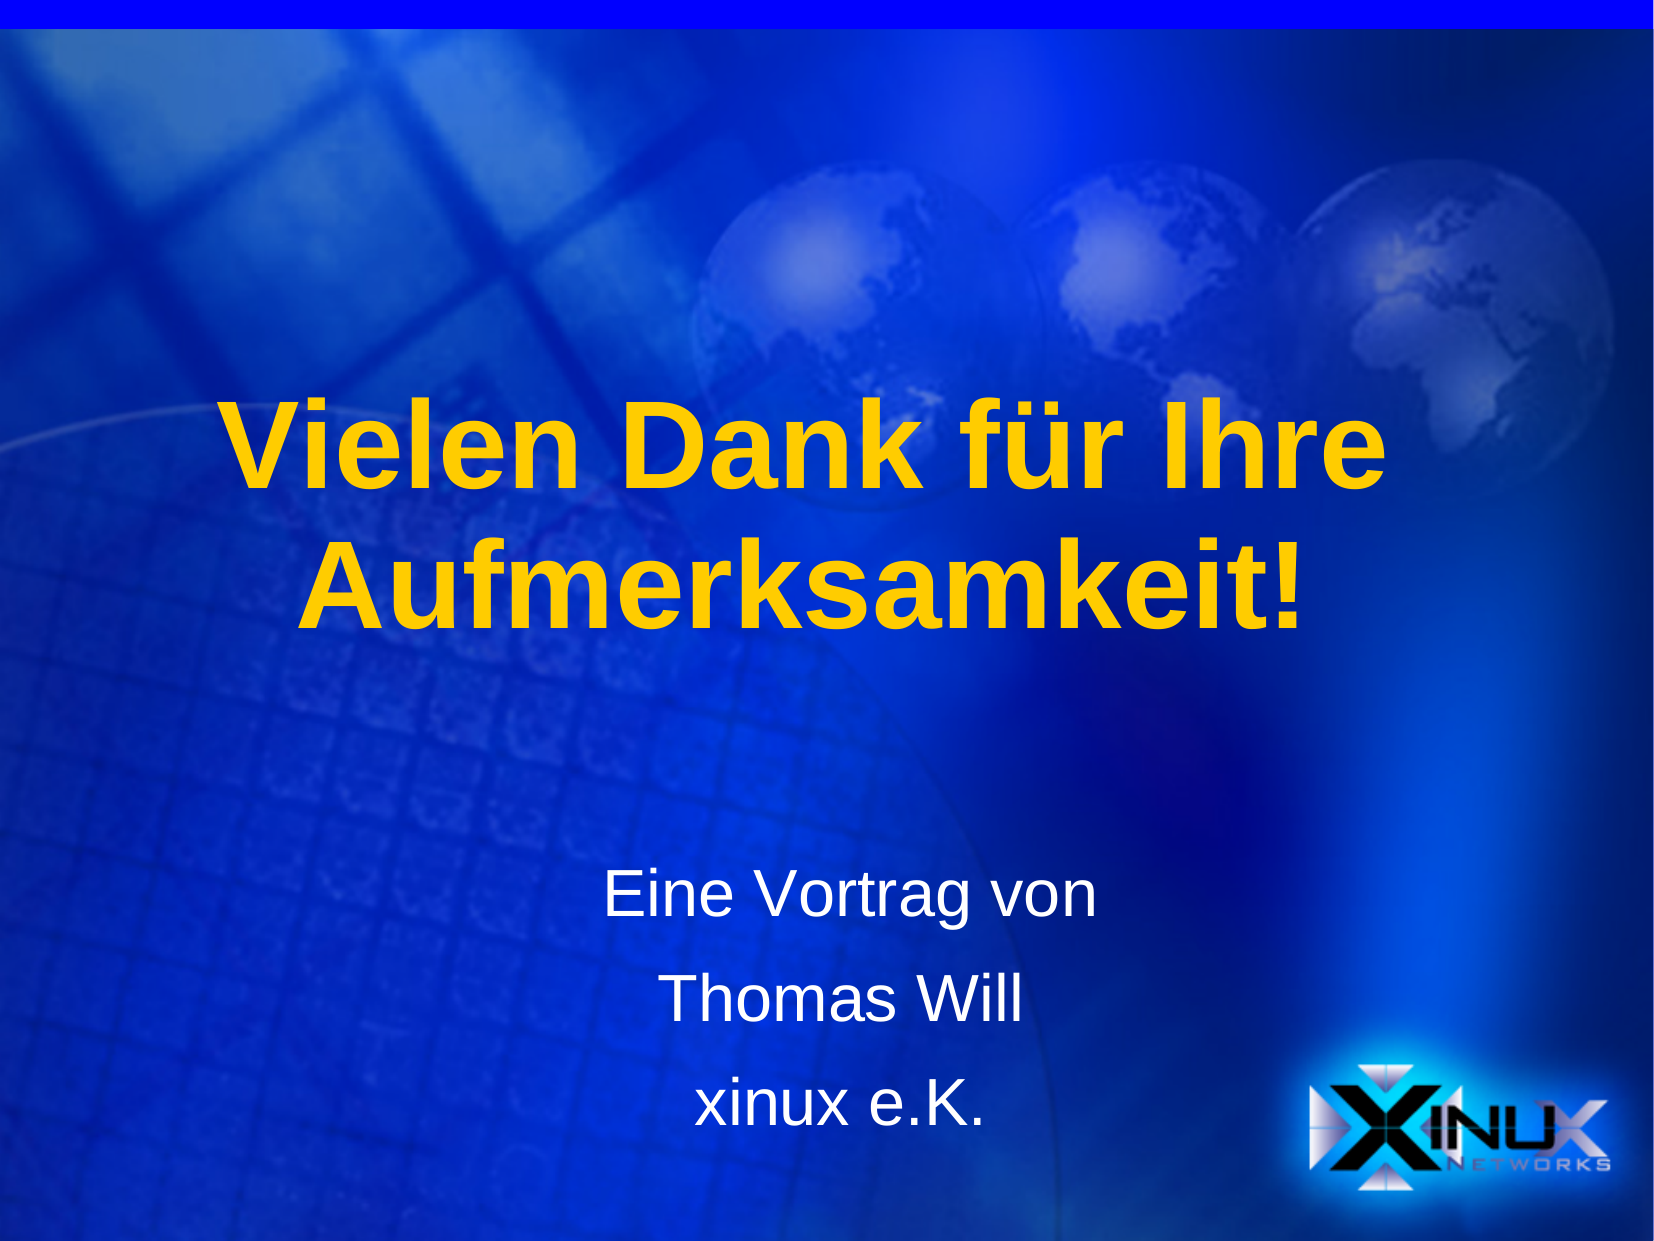

# Vielen Dank für Ihre Aufmerksamkeit!
Eine Vortrag von
 Thomas Will
 xinux e.K.